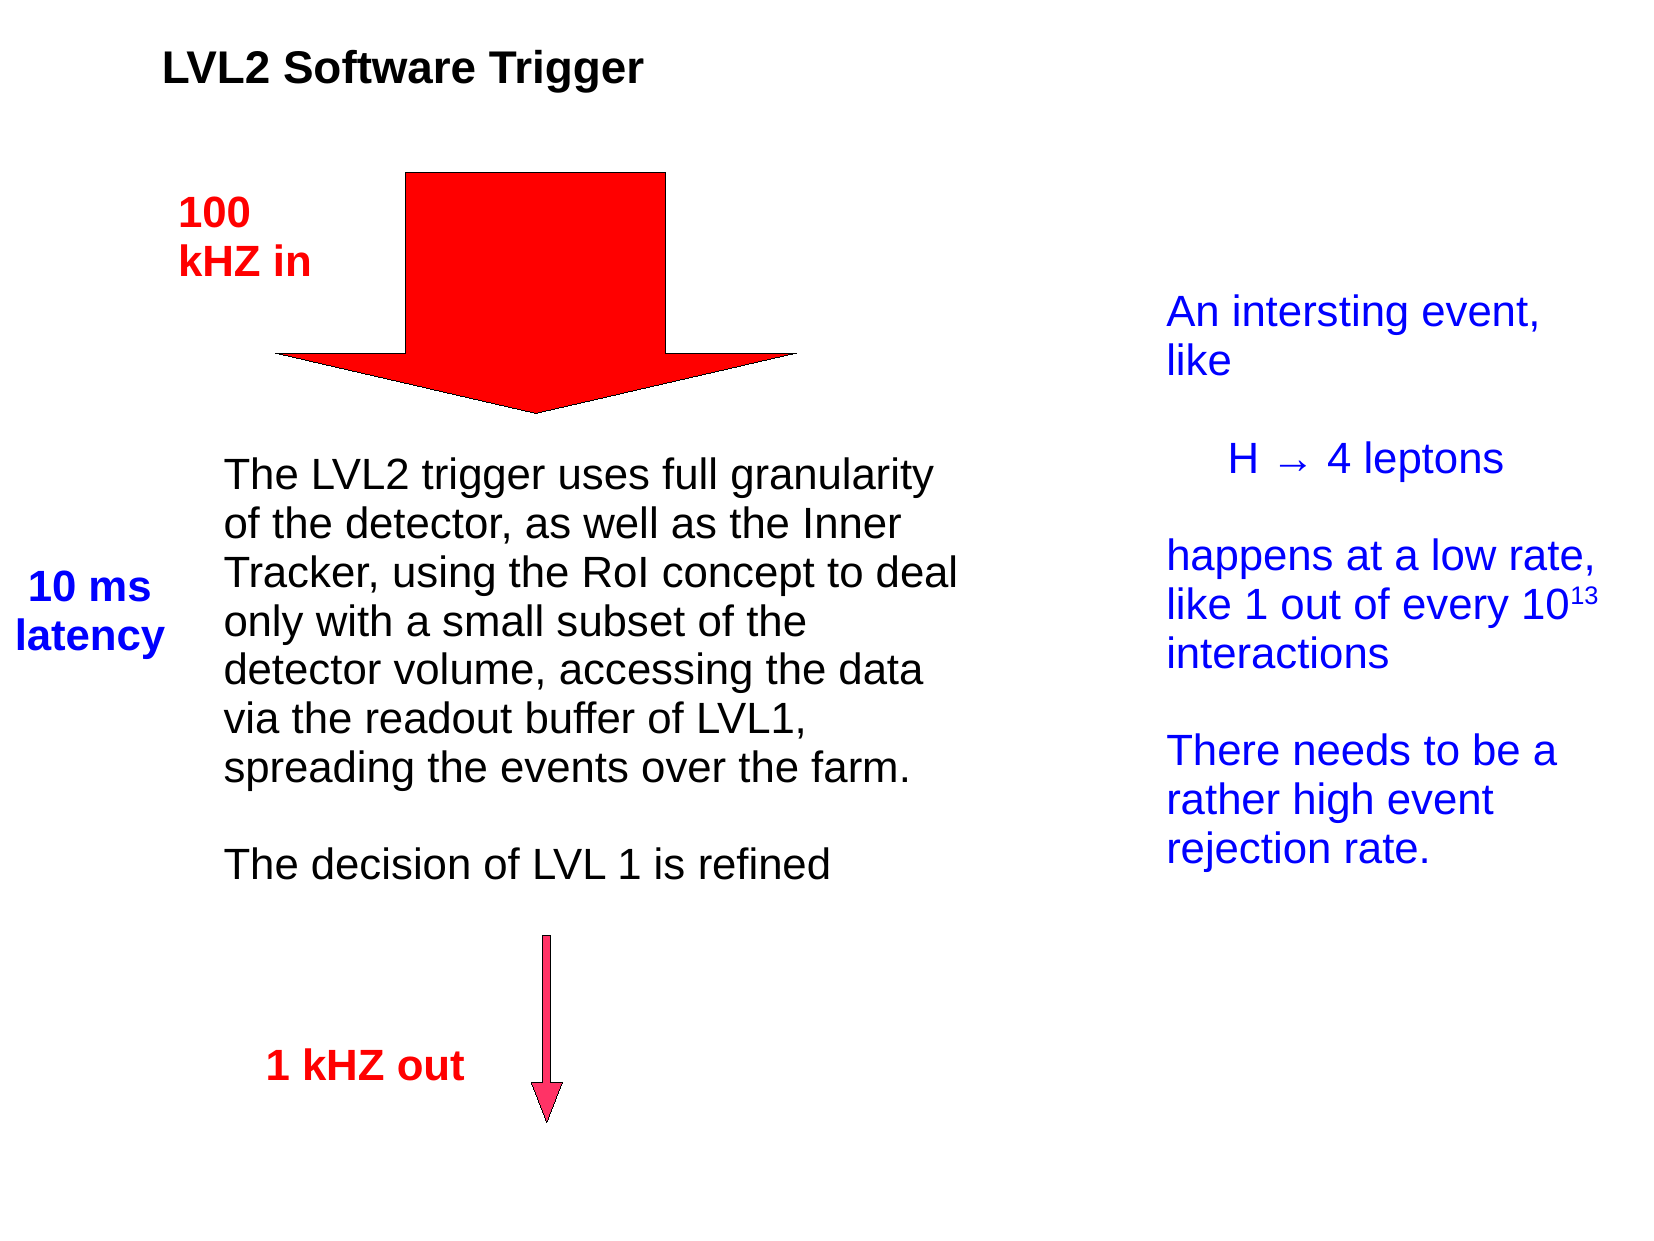

LVL2 Software Trigger
100 kHZ in
An intersting event, like
 H → 4 leptons
happens at a low rate, like 1 out of every 1013 interactions
There needs to be a rather high event rejection rate.
The LVL2 trigger uses full granularity of the detector, as well as the Inner Tracker, using the RoI concept to deal only with a small subset of the detector volume, accessing the data via the readout buffer of LVL1, spreading the events over the farm.
The decision of LVL 1 is refined
10 ms
latency
1 kHZ out